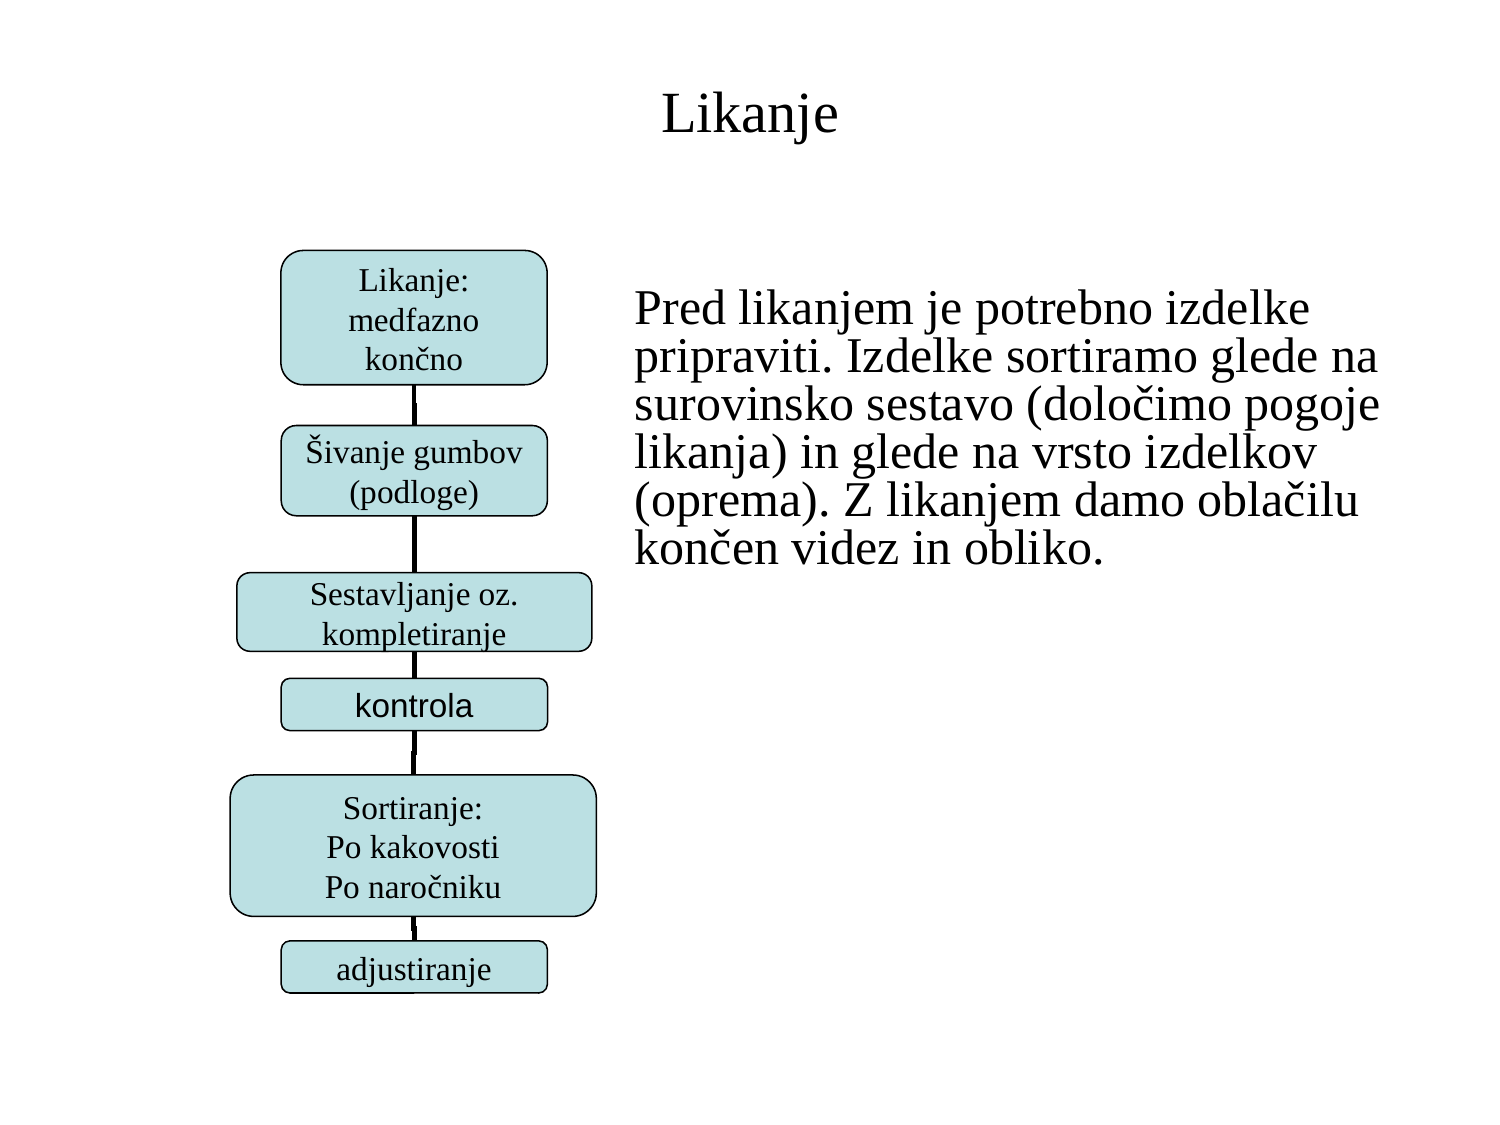

# Likanje
Likanje:
medfazno
končno
Šivanje gumbov (podloge)
Sestavljanje oz. kompletiranje
kontrola
Sortiranje:
Po kakovosti
Po naročniku
adjustiranje
Pred likanjem je potrebno izdelke pripraviti. Izdelke sortiramo glede na surovinsko sestavo (določimo pogoje likanja) in glede na vrsto izdelkov (oprema). Z likanjem damo oblačilu končen videz in obliko.